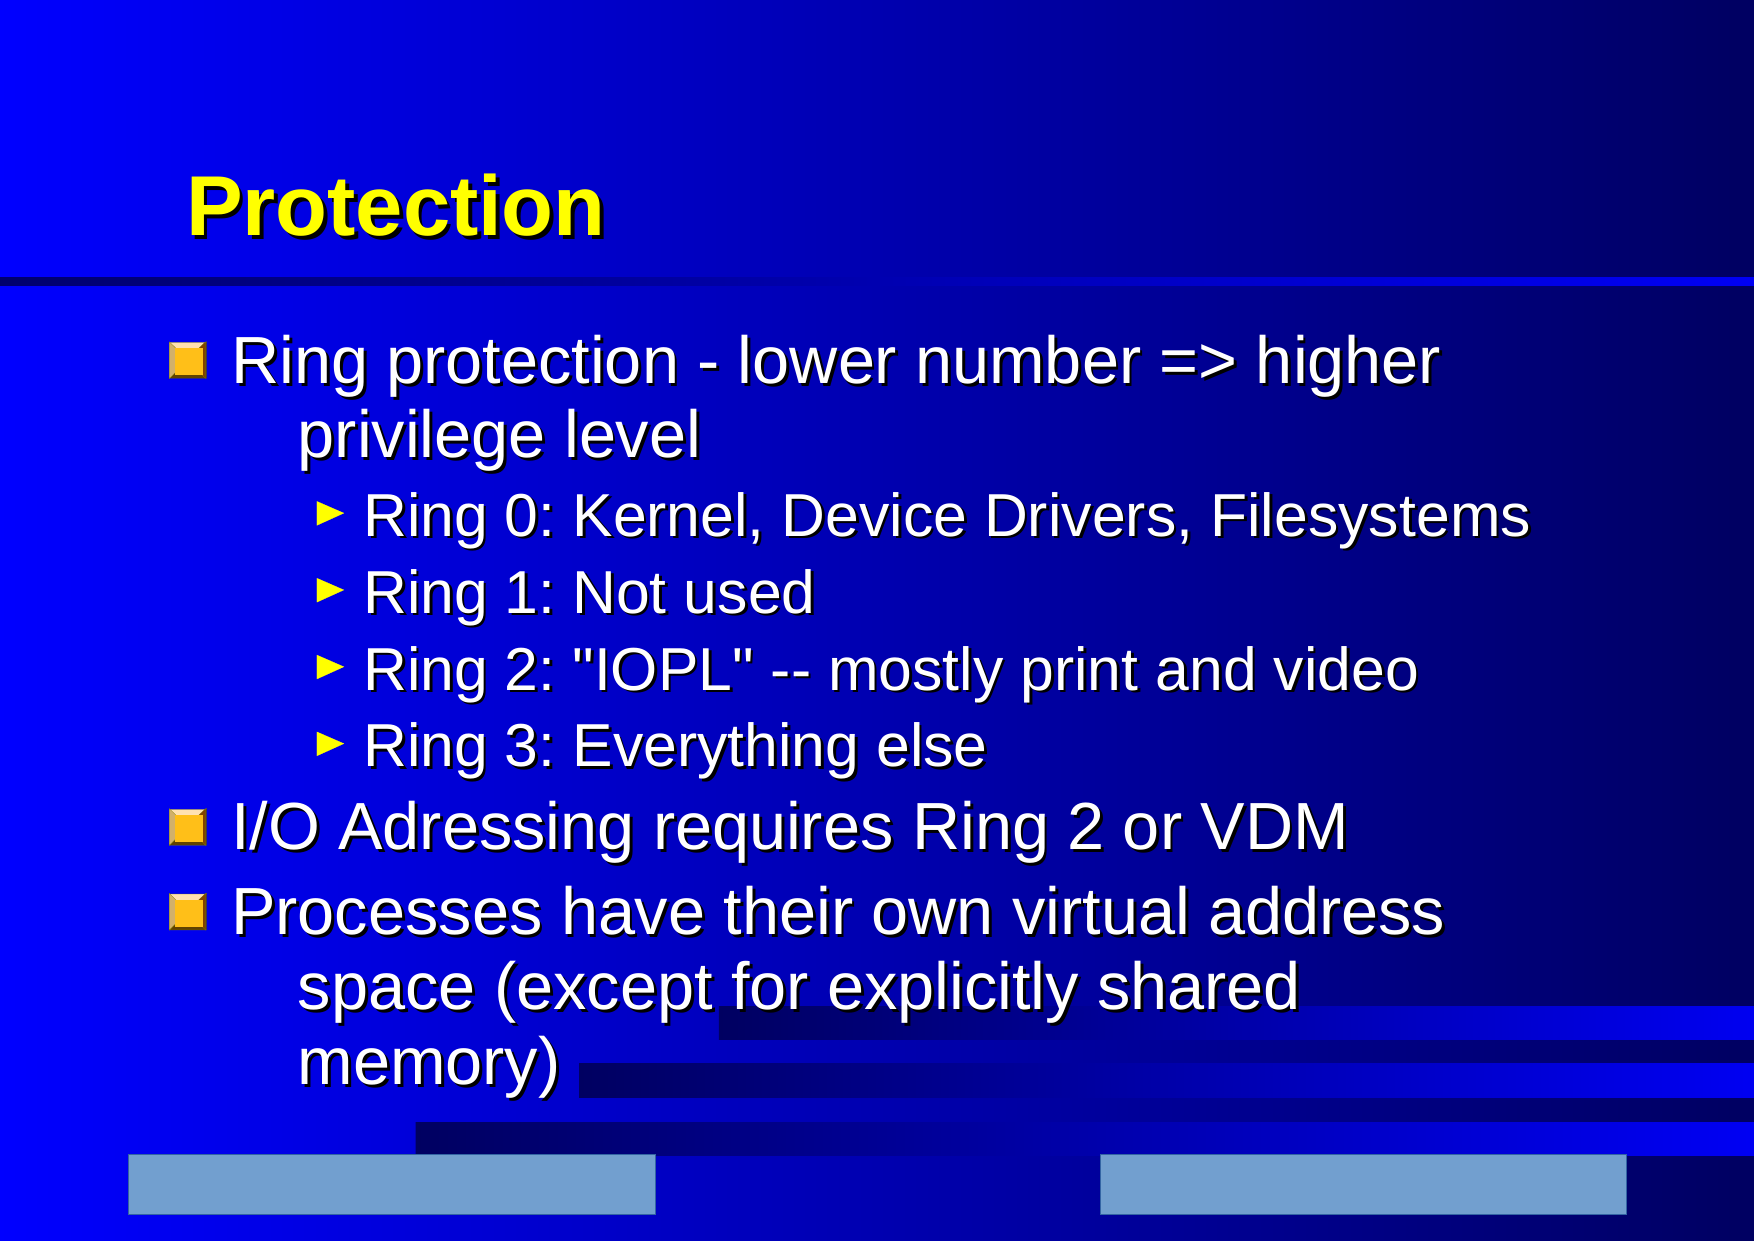

Protection
Ring protection - lower number => higher privilege level
Ring 0: Kernel, Device Drivers, Filesystems
Ring 1: Not used
Ring 2: "IOPL" -- mostly print and video
Ring 3: Everything else
I/O Adressing requires Ring 2 or VDM
Processes have their own virtual address space (except for explicitly shared memory)